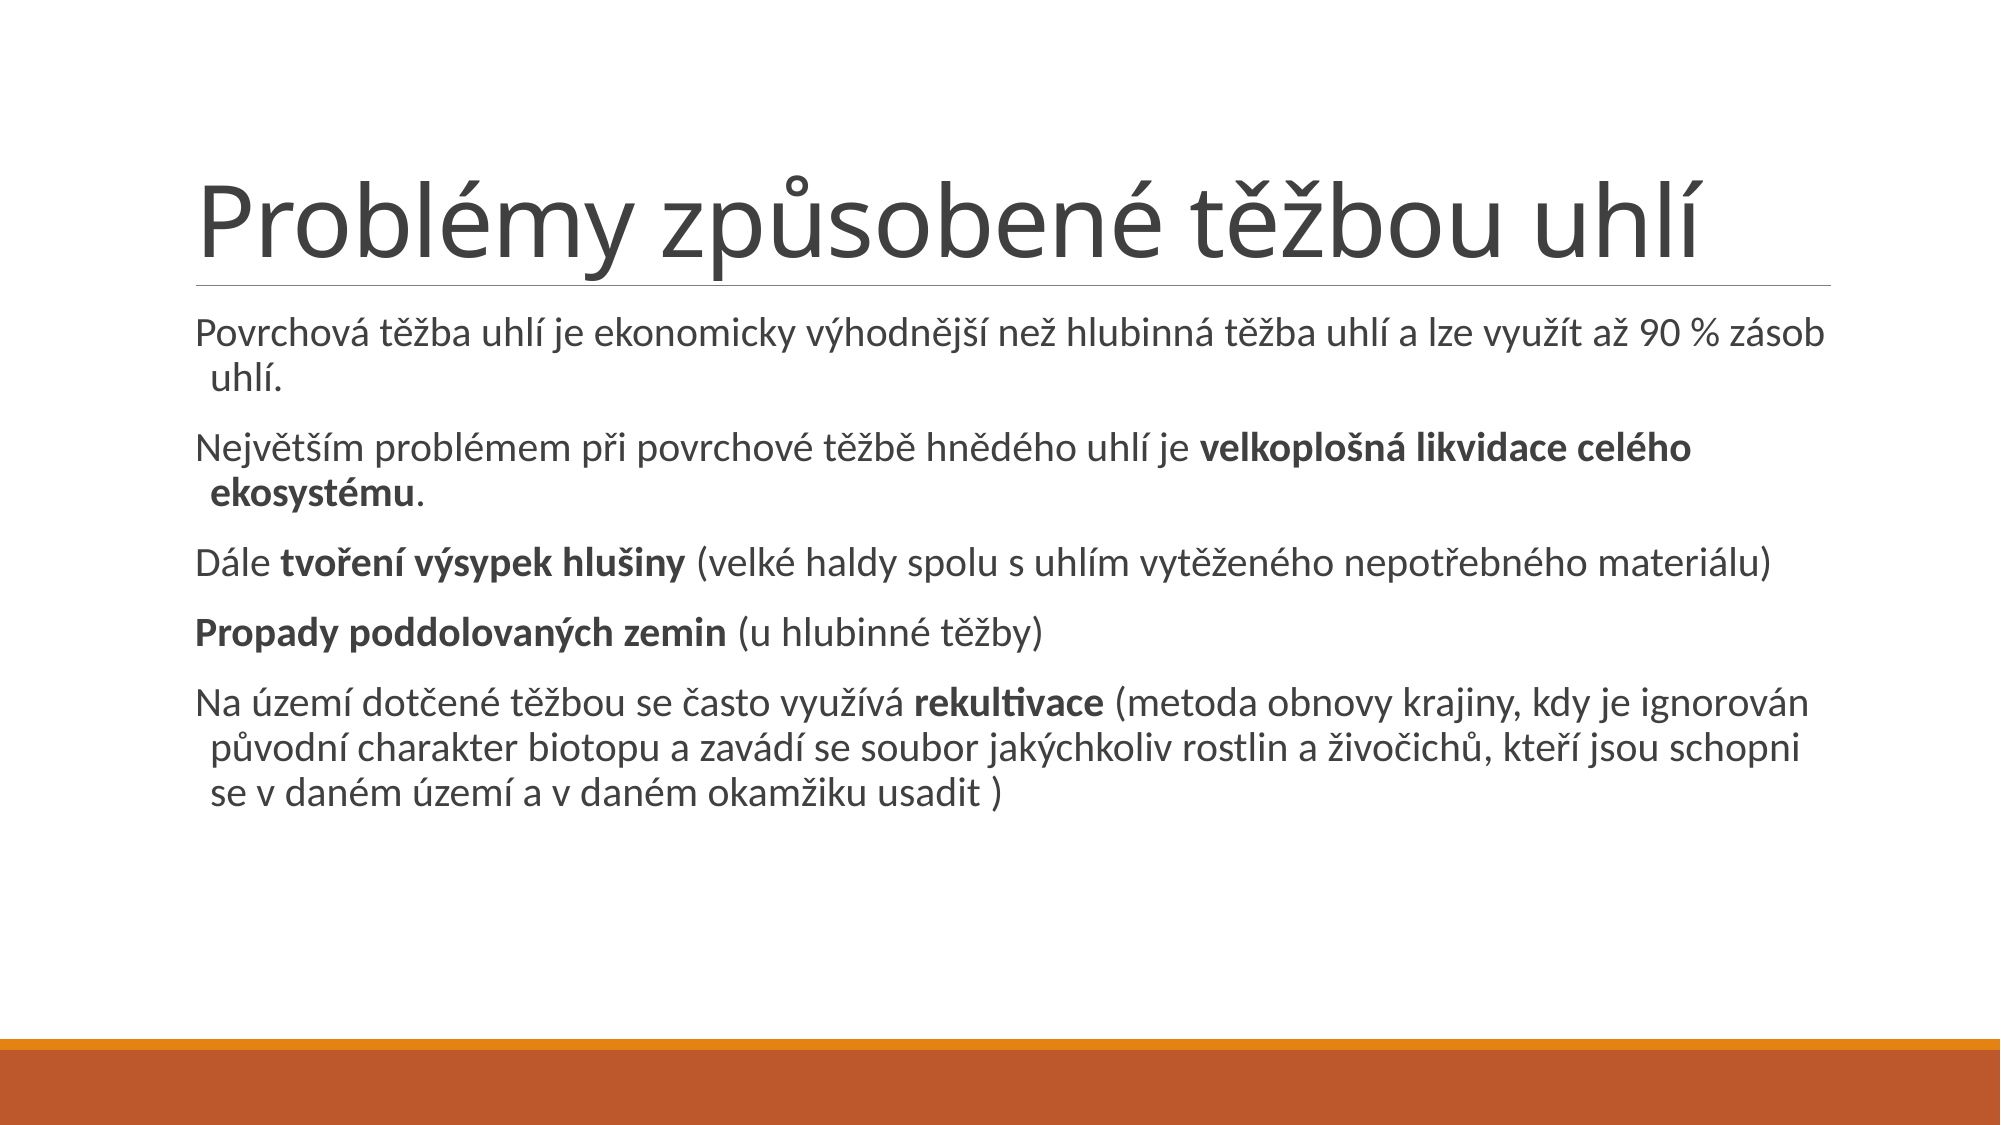

# Problémy způsobené těžbou uhlí
Povrchová těžba uhlí je ekonomicky výhodnější než hlubinná těžba uhlí a lze využít až 90 % zásob uhlí.
Největším problémem při povrchové těžbě hnědého uhlí je velkoplošná likvidace celého ekosystému.
Dále tvoření výsypek hlušiny (velké haldy spolu s uhlím vytěženého nepotřebného materiálu)
Propady poddolovaných zemin (u hlubinné těžby)
Na území dotčené těžbou se často využívá rekultivace (metoda obnovy krajiny, kdy je ignorován původní charakter biotopu a zavádí se soubor jakýchkoliv rostlin a živočichů, kteří jsou schopni se v daném území a v daném okamžiku usadit )